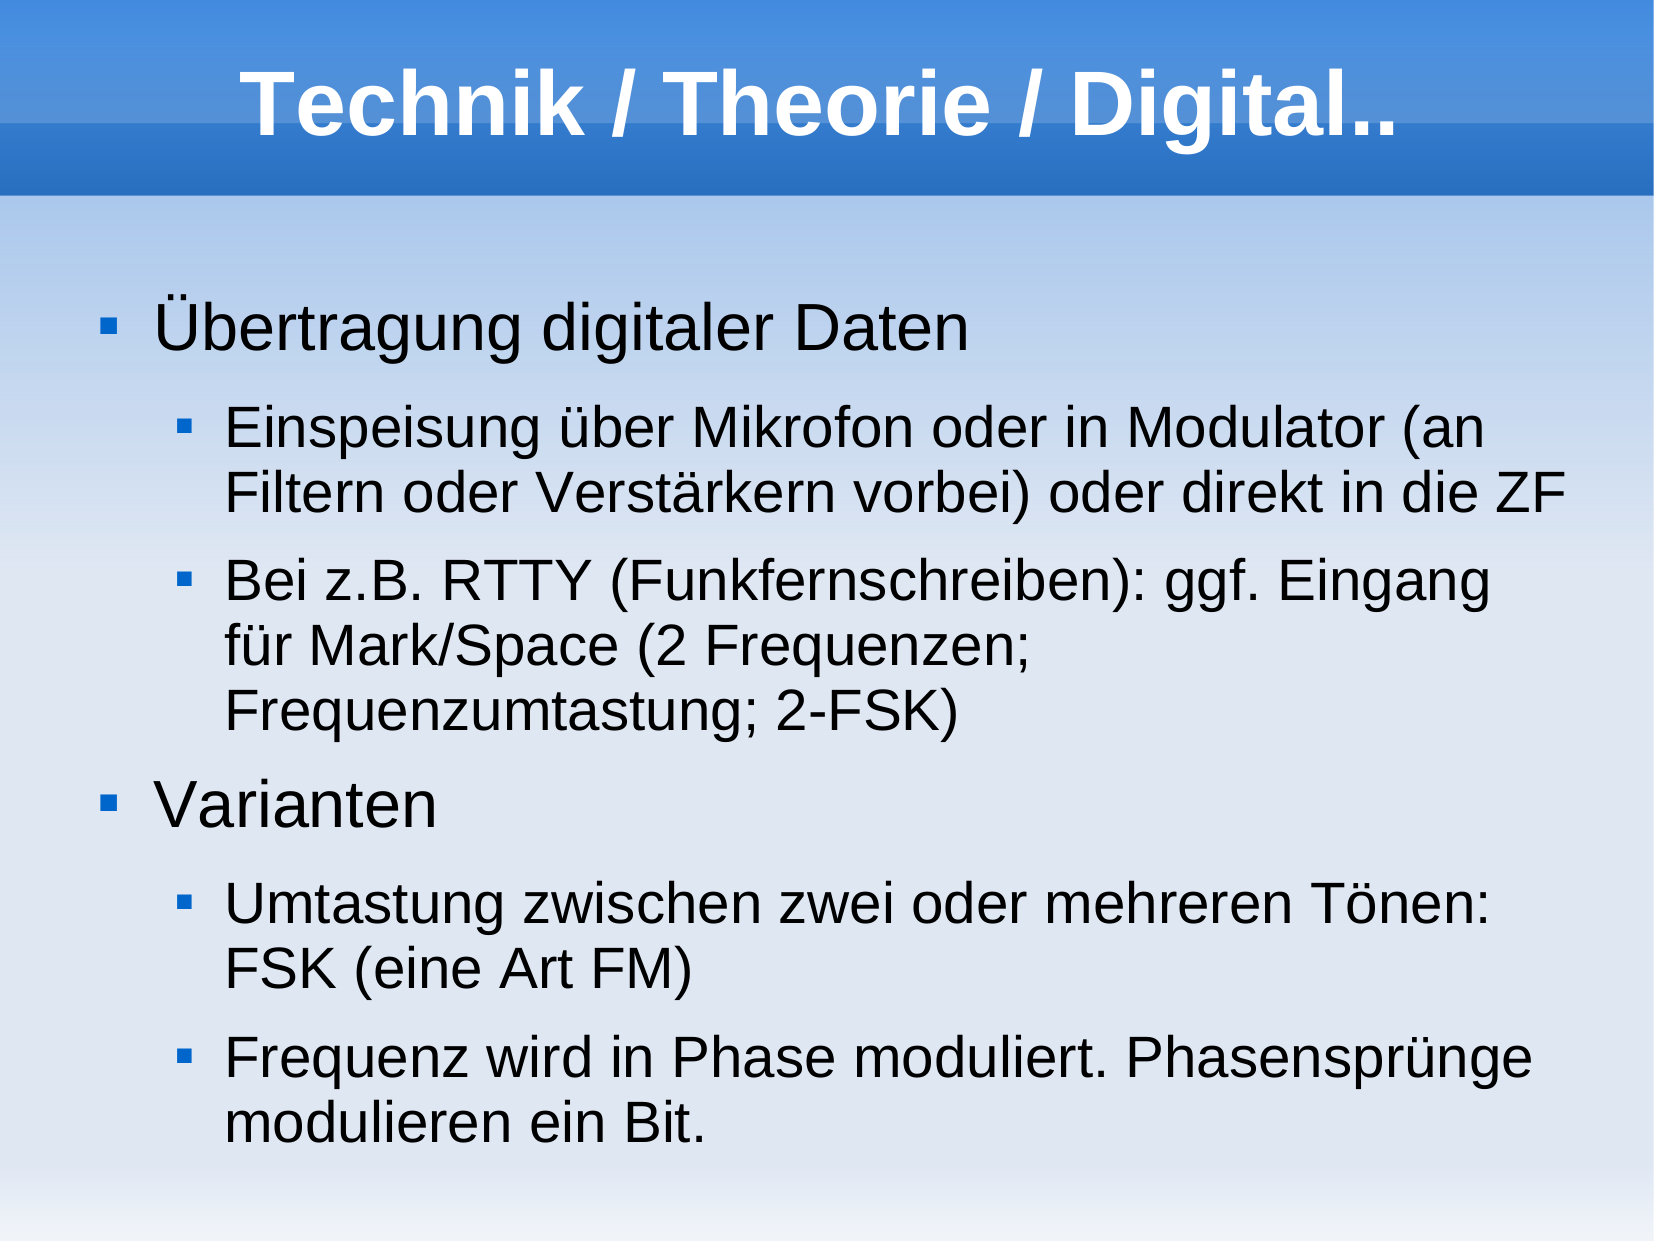

# Technik / Theorie / Digital..
Übertragung digitaler Daten
Einspeisung über Mikrofon oder in Modulator (an Filtern oder Verstärkern vorbei) oder direkt in die ZF
Bei z.B. RTTY (Funkfernschreiben): ggf. Eingang für Mark/Space (2 Frequenzen; Frequenzumtastung; 2-FSK)
Varianten
Umtastung zwischen zwei oder mehreren Tönen: FSK (eine Art FM)
Frequenz wird in Phase moduliert. Phasensprünge modulieren ein Bit.